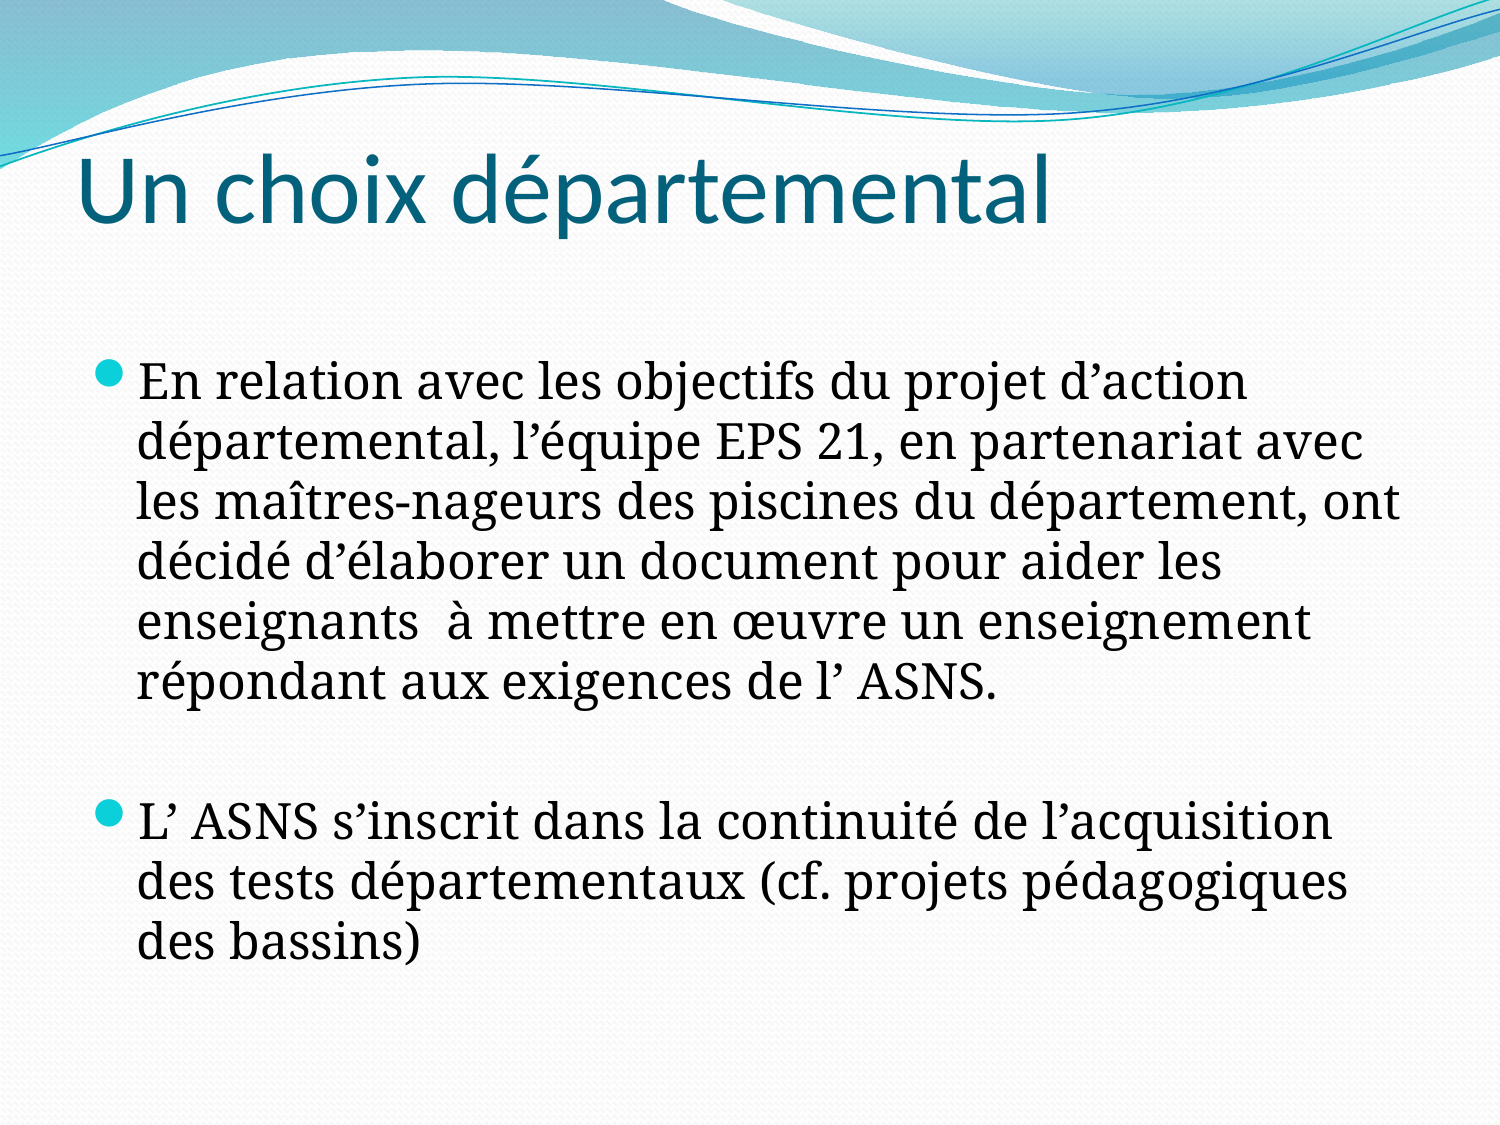

# Un choix départemental
En relation avec les objectifs du projet d’action départemental, l’équipe EPS 21, en partenariat avec les maîtres-nageurs des piscines du département, ont décidé d’élaborer un document pour aider les enseignants à mettre en œuvre un enseignement répondant aux exigences de l’ ASNS.
L’ ASNS s’inscrit dans la continuité de l’acquisition des tests départementaux (cf. projets pédagogiques des bassins)